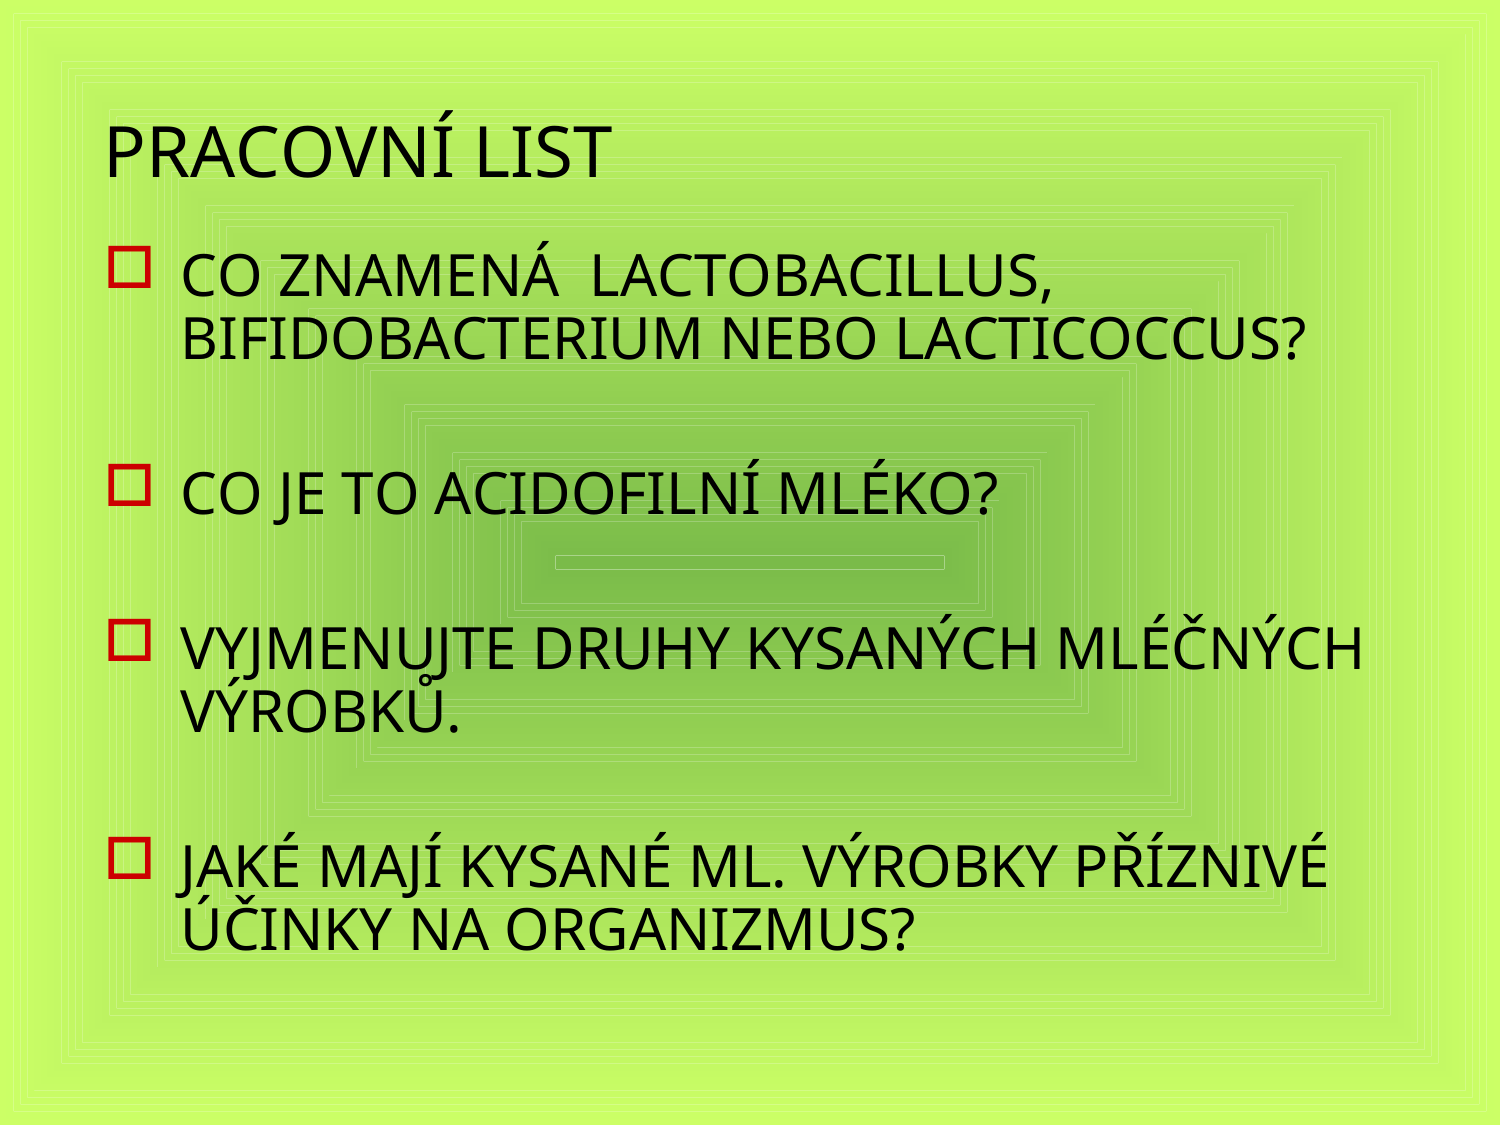

# PRACOVNÍ LIST
CO ZNAMENÁ LACTOBACILLUS, BIFIDOBACTERIUM NEBO LACTICOCCUS?
CO JE TO ACIDOFILNÍ MLÉKO?
VYJMENUJTE DRUHY KYSANÝCH MLÉČNÝCH VÝROBKŮ.
JAKÉ MAJÍ KYSANÉ ML. VÝROBKY PŘÍZNIVÉ ÚČINKY NA ORGANIZMUS?